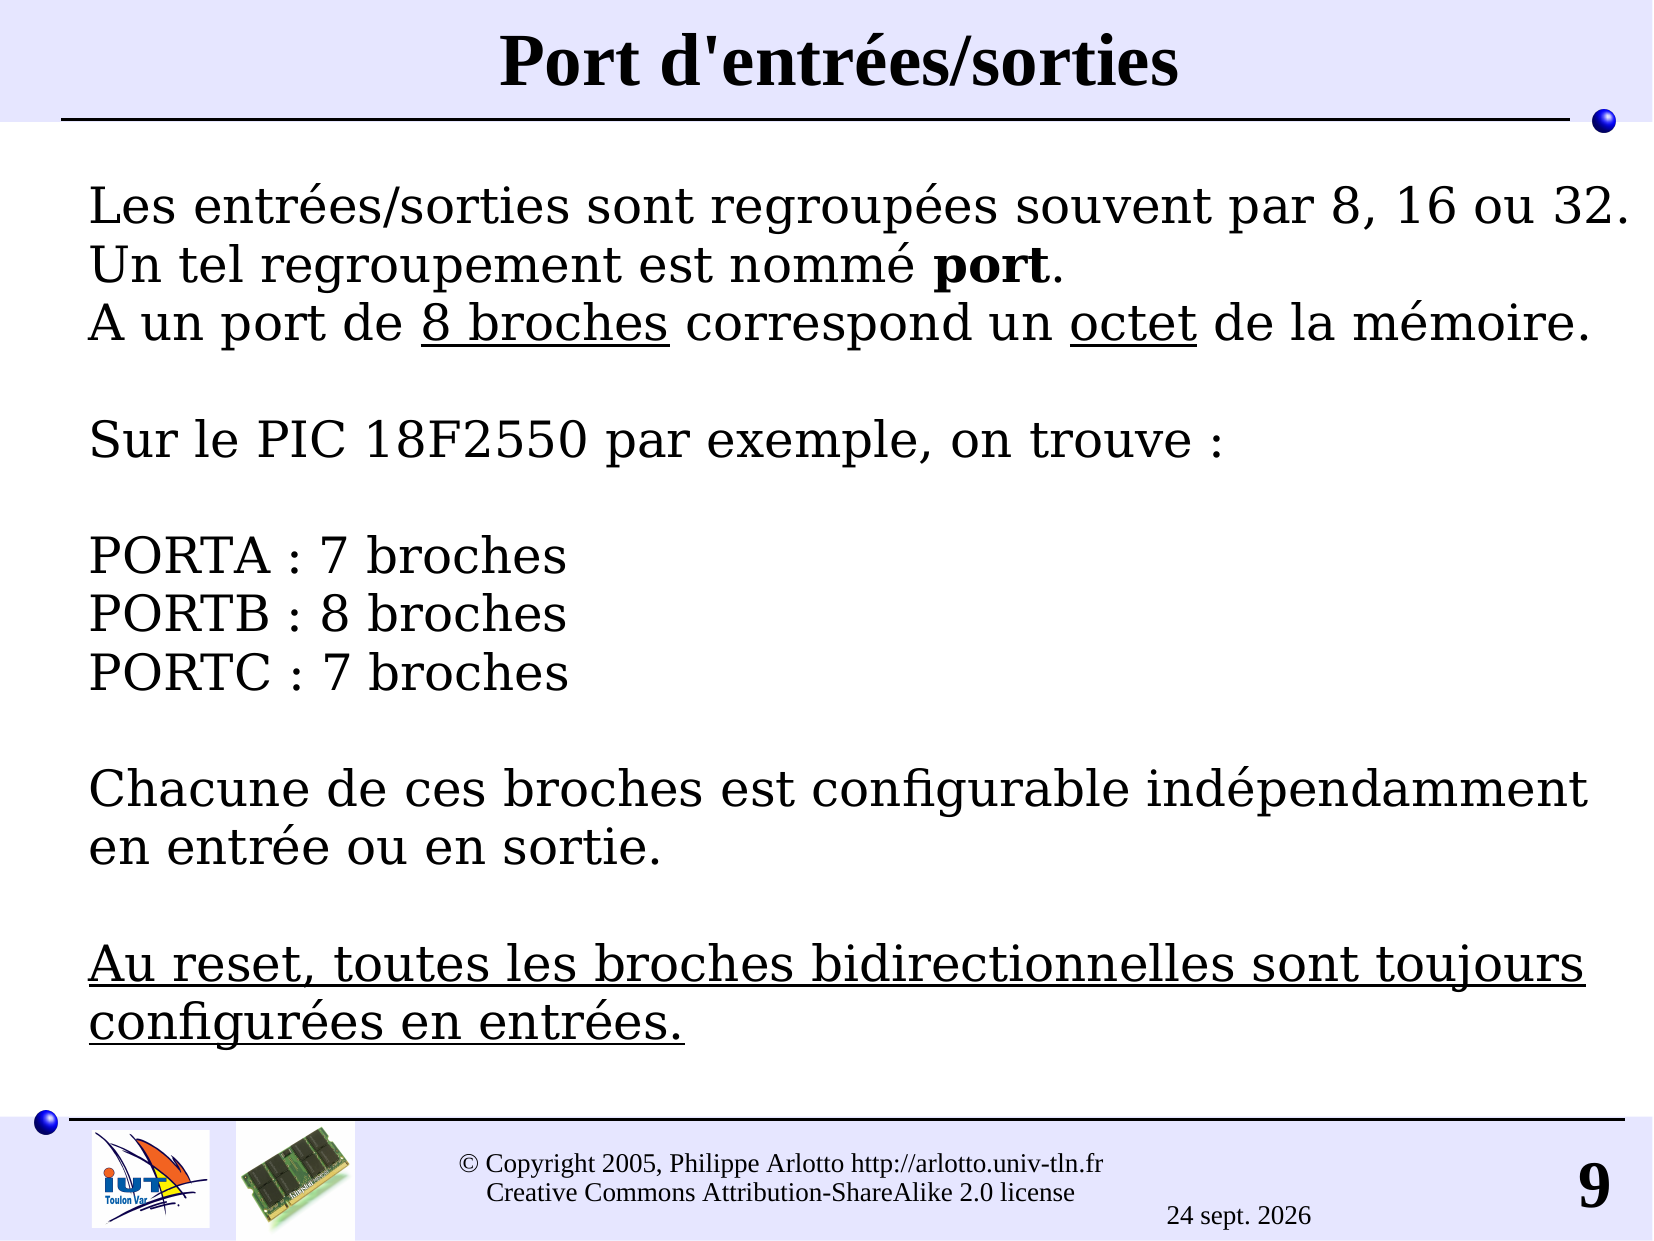

# Port d'entrées/sorties
Les entrées/sorties sont regroupées souvent par 8, 16 ou 32.
Un tel regroupement est nommé port.
A un port de 8 broches correspond un octet de la mémoire.
Sur le PIC 18F2550 par exemple, on trouve :
PORTA : 7 broches
PORTB : 8 broches
PORTC : 7 broches
Chacune de ces broches est configurable indépendamment
en entrée ou en sortie.
Au reset, toutes les broches bidirectionnelles sont toujours
configurées en entrées.